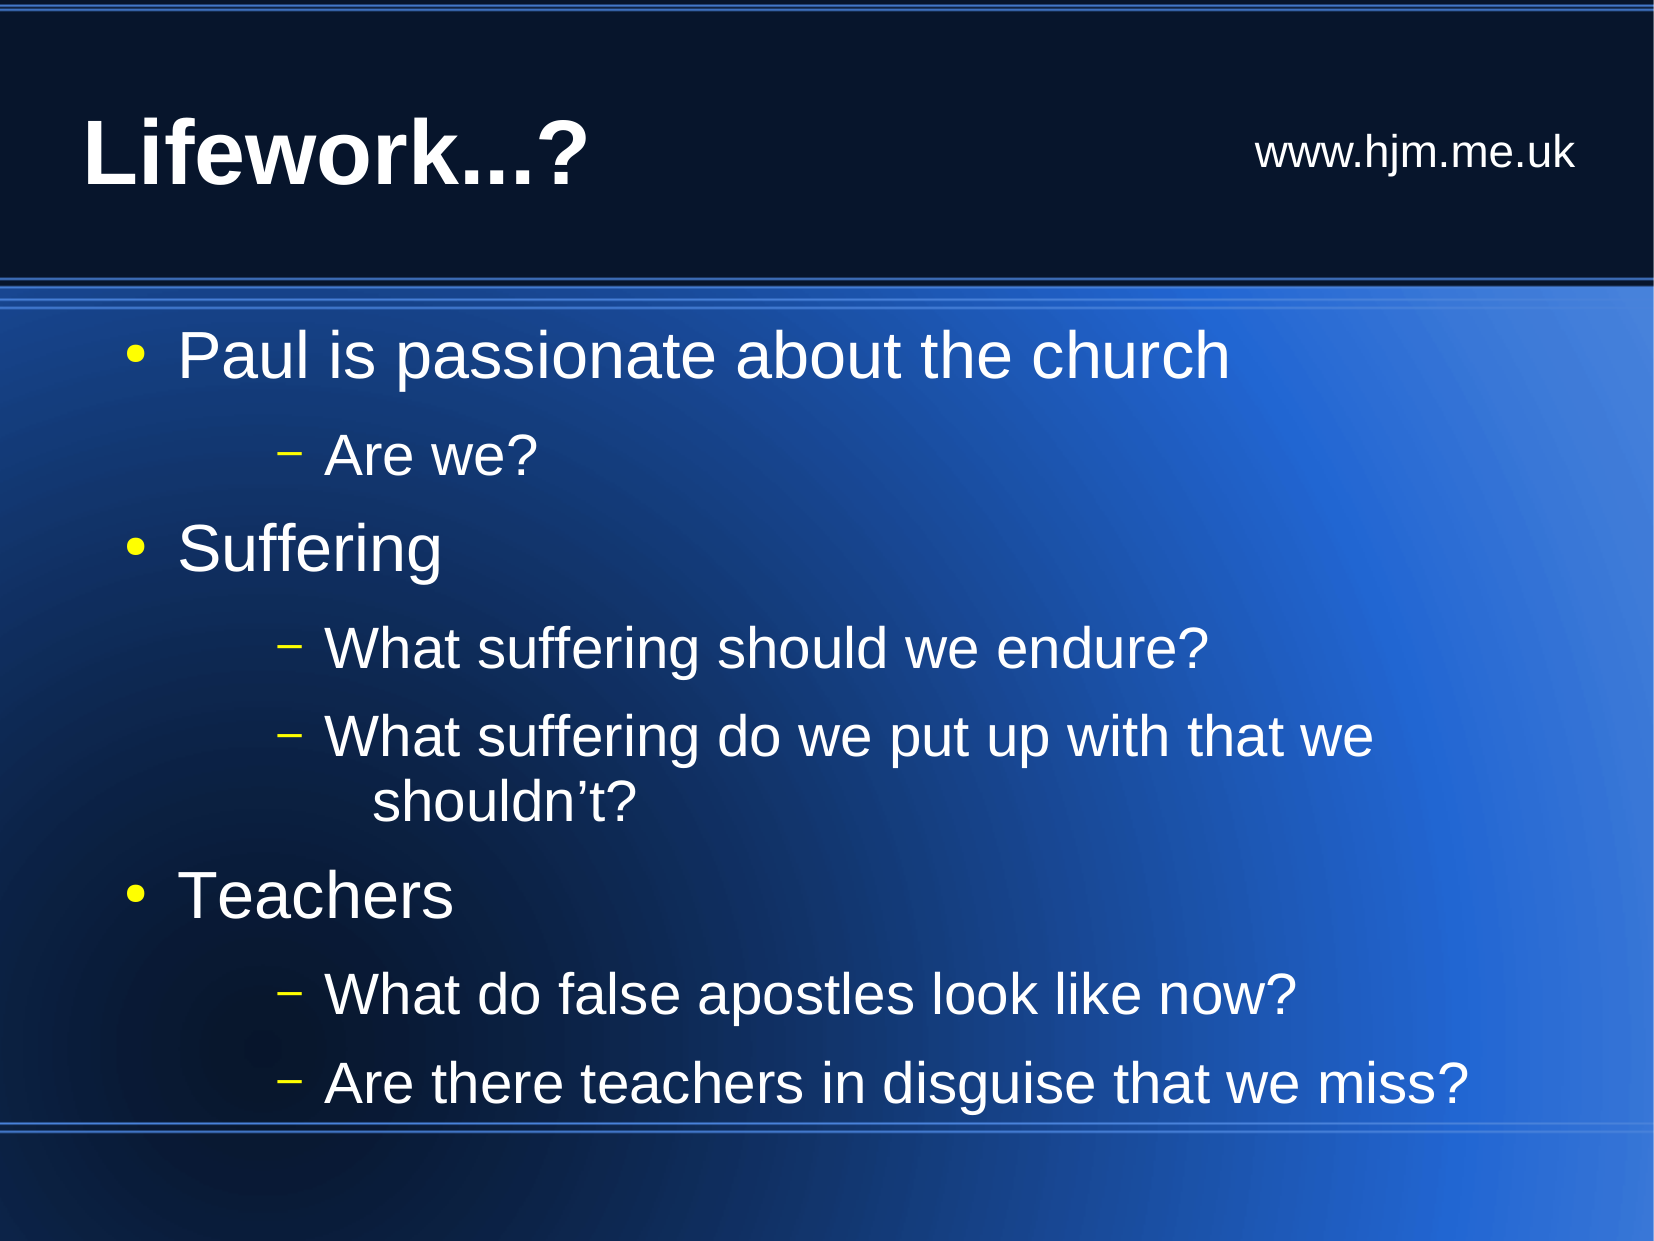

# Lifework...?
www.hjm.me.uk
Paul is passionate about the church
Are we?
Suffering
What suffering should we endure?
What suffering do we put up with that we shouldn’t?
Teachers
What do false apostles look like now?
Are there teachers in disguise that we miss?